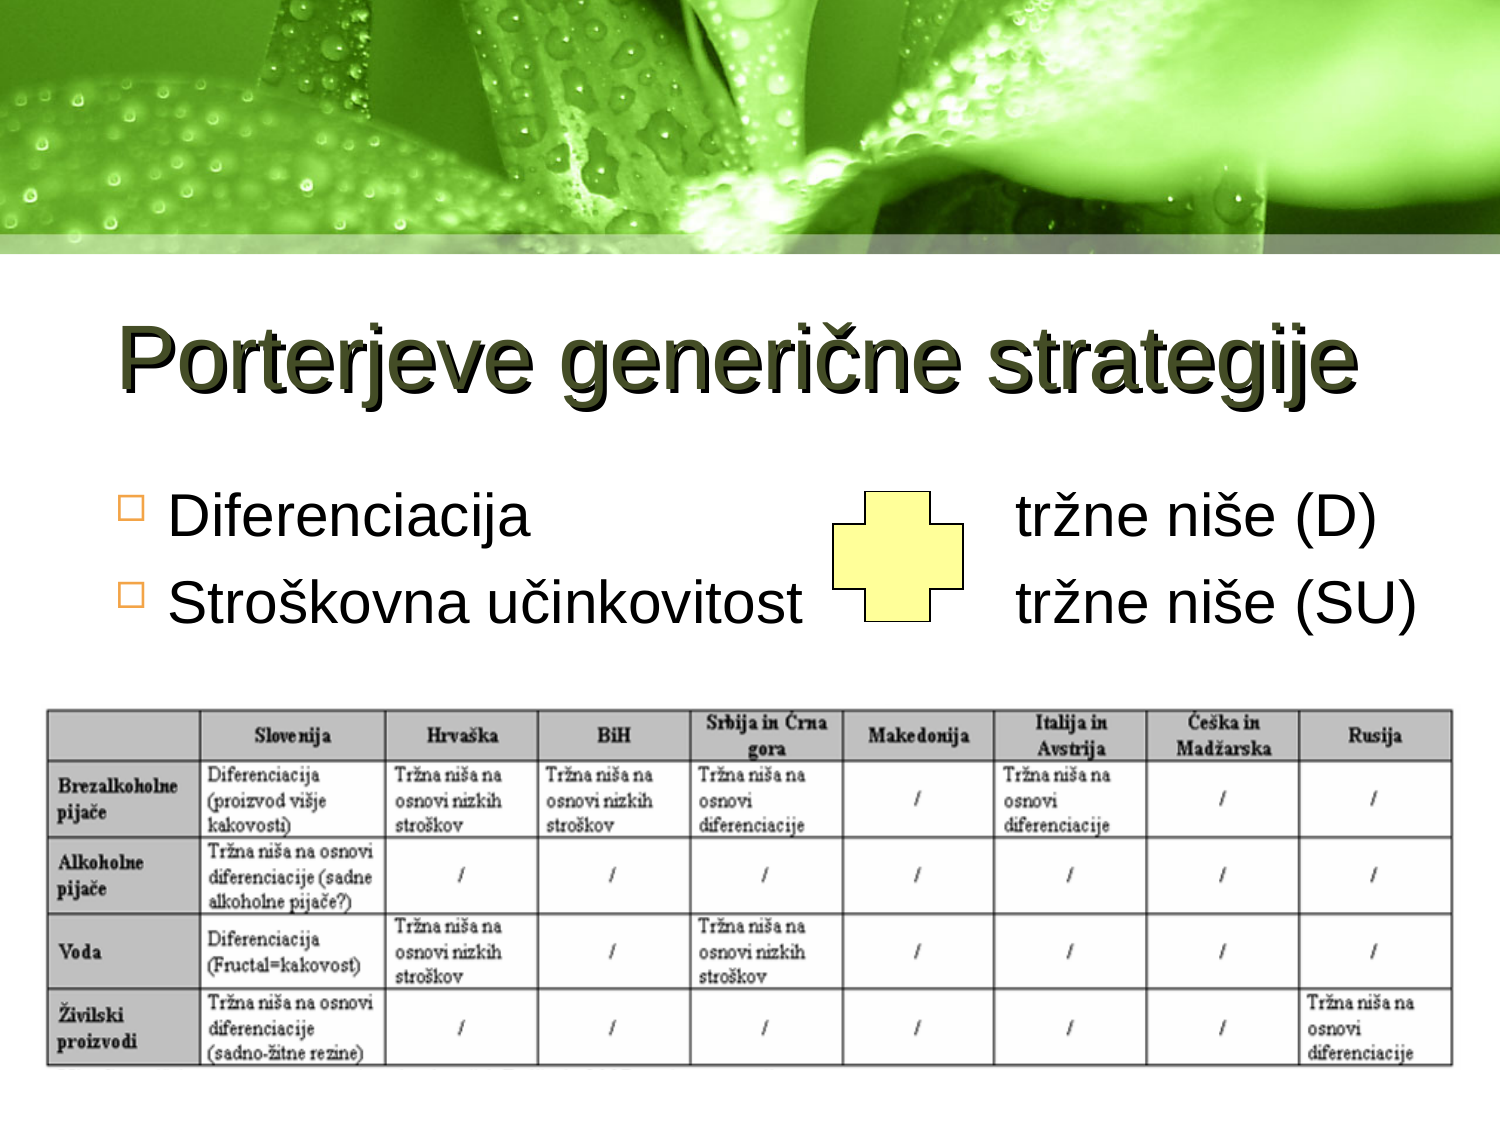

# Porterjeve generične strategije
Diferenciacija				tržne niše (D)
Stroškovna učinkovitost 		tržne niše (SU)